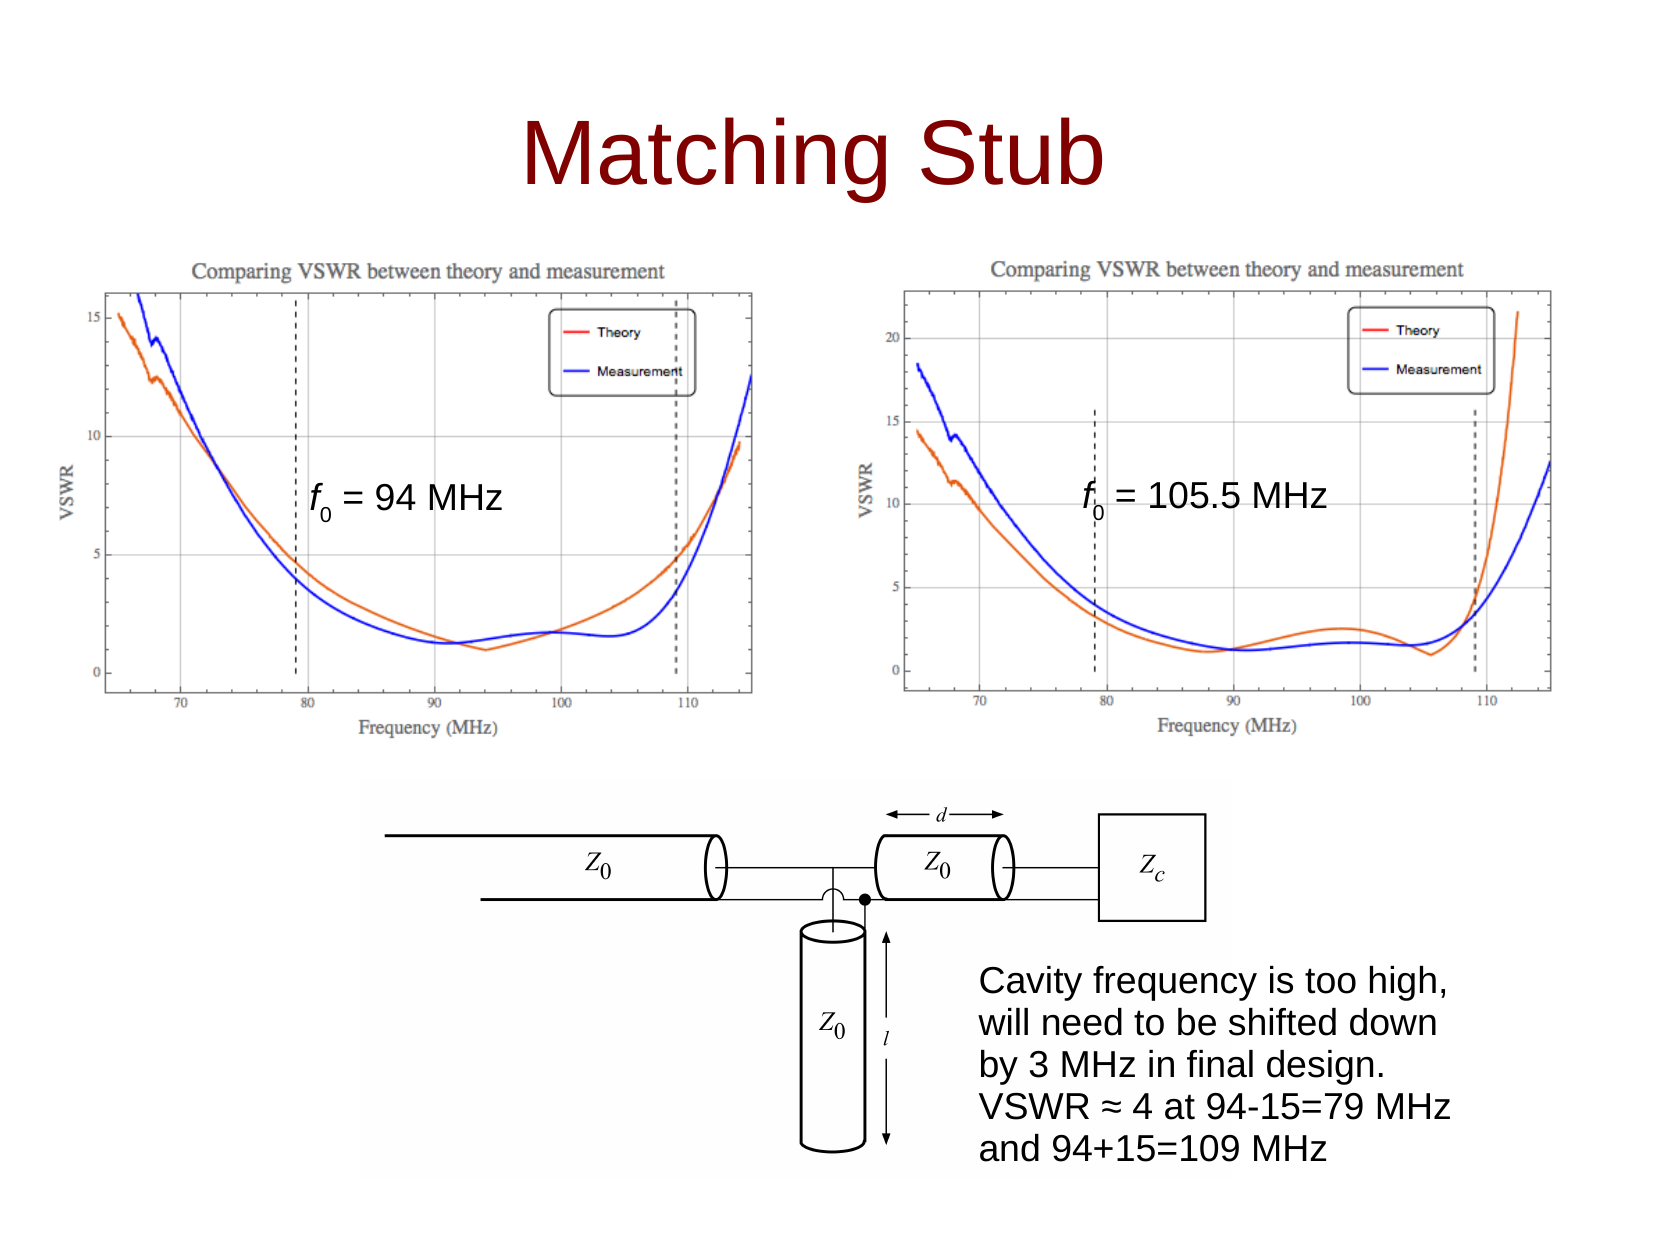

# Matching Stub
f0 = 105.5 MHz
f0 = 94 MHz
Cavity frequency is too high, will need to be shifted down by 3 MHz in final design.
VSWR ≈ 4 at 94-15=79 MHz and 94+15=109 MHz